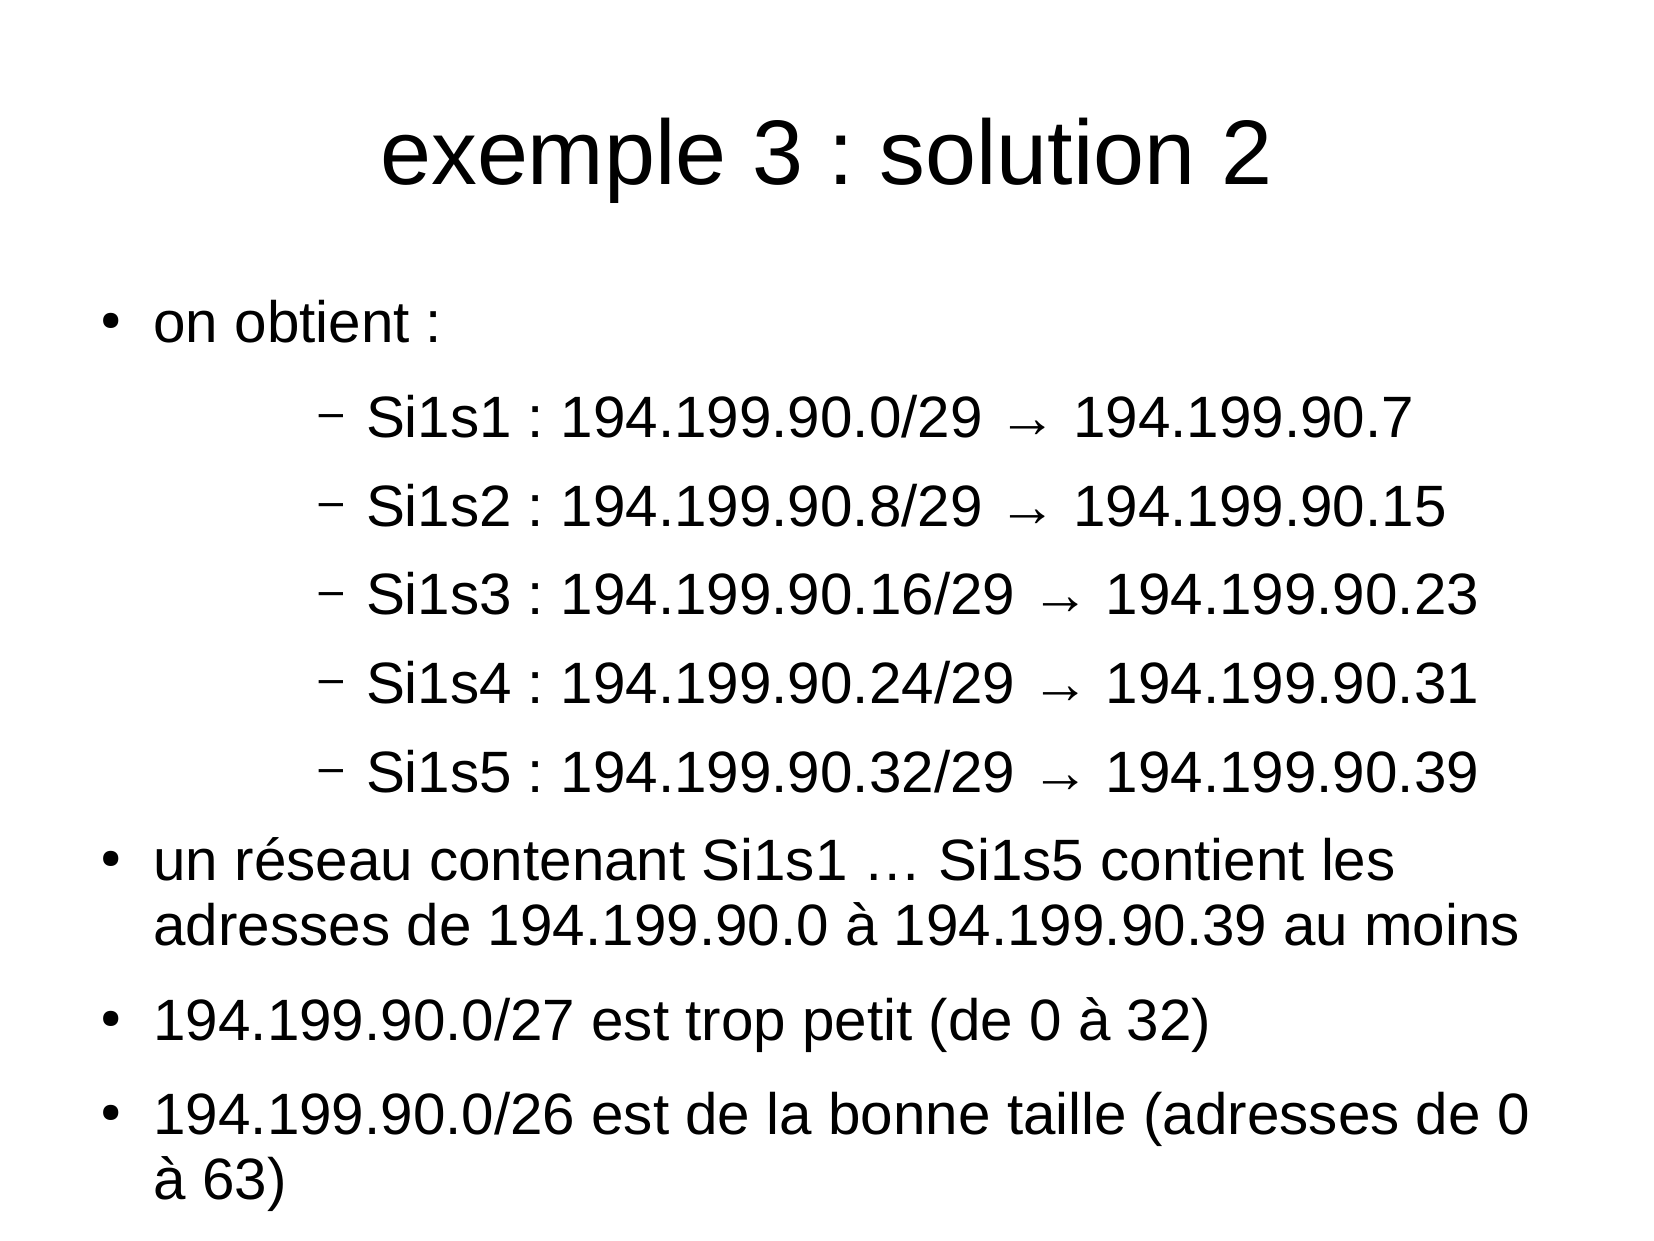

# exemple 3 : solution 2
on obtient :
Si1s1 : 194.199.90.0/29 → 194.199.90.7
Si1s2 : 194.199.90.8/29 → 194.199.90.15
Si1s3 : 194.199.90.16/29 → 194.199.90.23
Si1s4 : 194.199.90.24/29 → 194.199.90.31
Si1s5 : 194.199.90.32/29 → 194.199.90.39
un réseau contenant Si1s1 … Si1s5 contient les adresses de 194.199.90.0 à 194.199.90.39 au moins
194.199.90.0/27 est trop petit (de 0 à 32)
194.199.90.0/26 est de la bonne taille (adresses de 0 à 63)